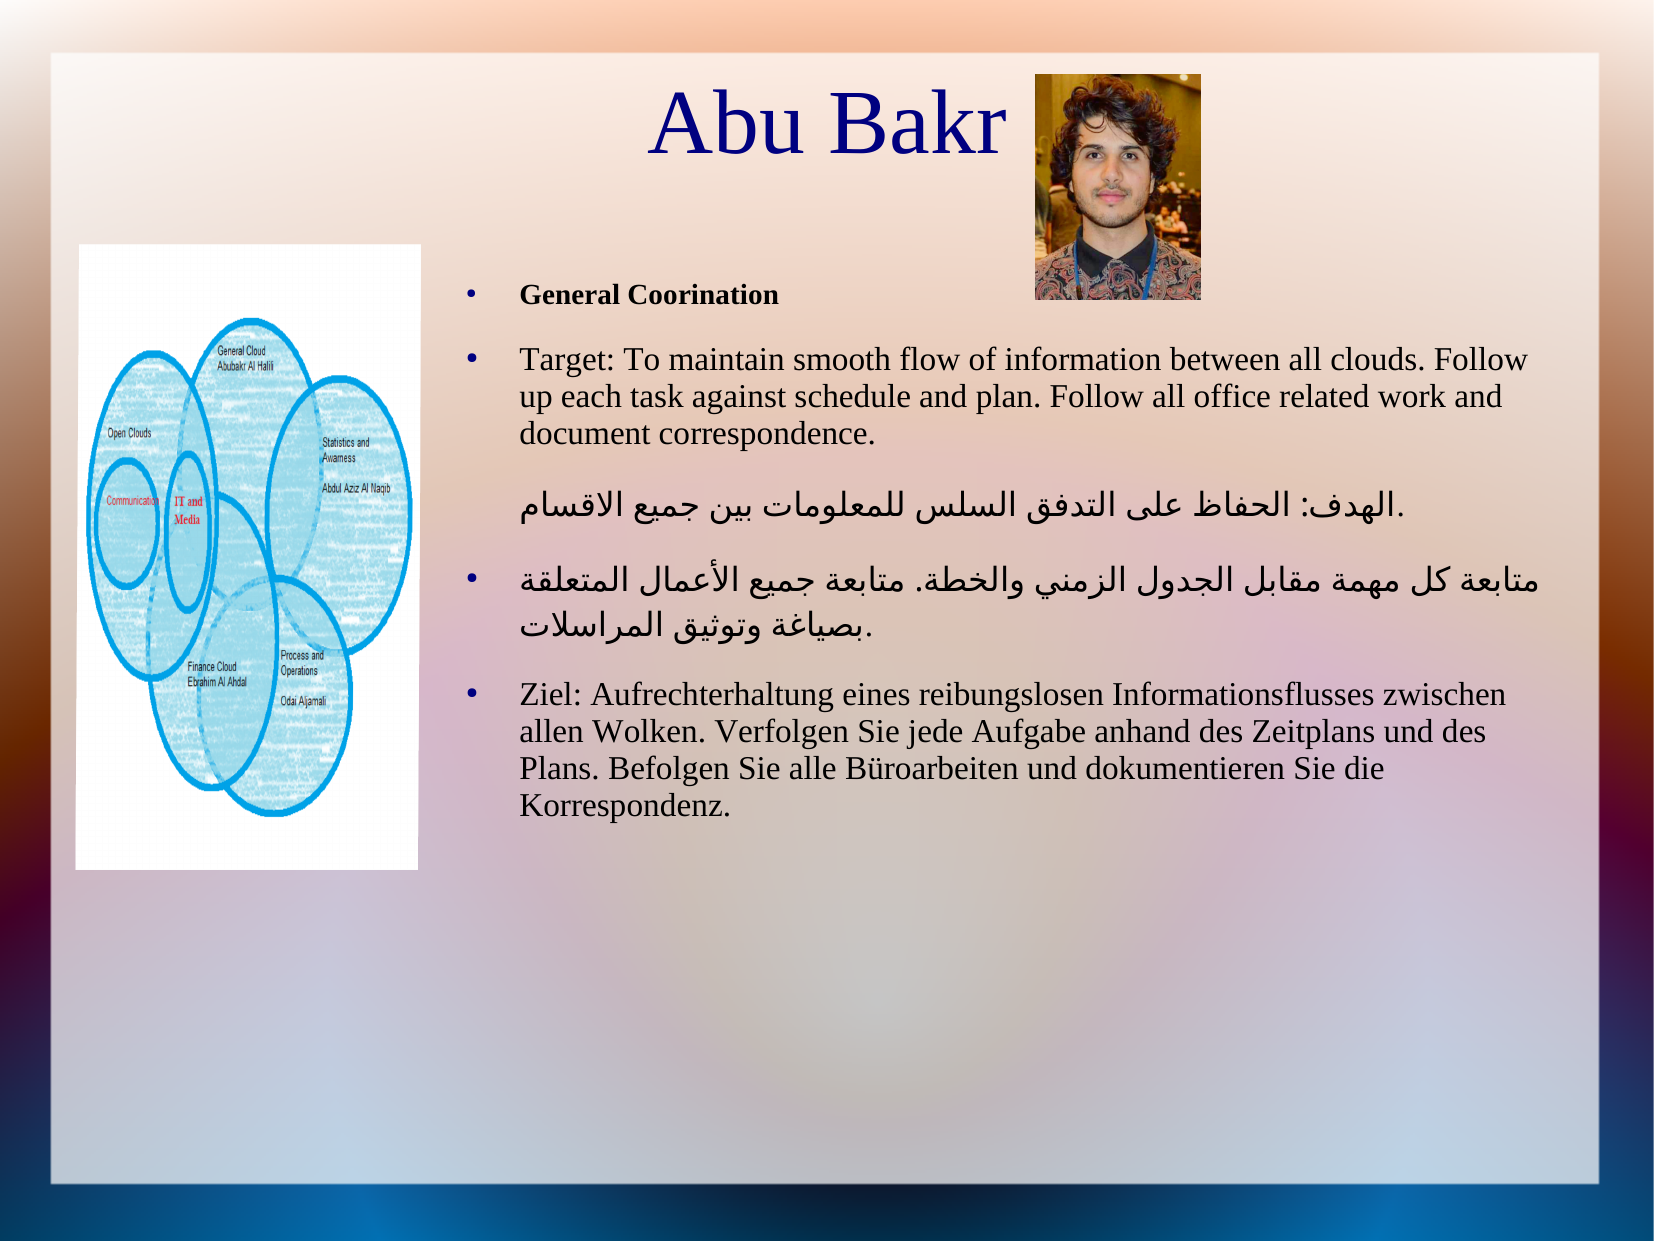

# Abu Bakr
General Coorination
Target: To maintain smooth flow of information between all clouds. Follow up each task against schedule and plan. Follow all office related work and document correspondence.
الهدف: الحفاظ على التدفق السلس للمعلومات بين جميع الاقسام.
متابعة كل مهمة مقابل الجدول الزمني والخطة. متابعة جميع الأعمال المتعلقة بصياغة وتوثيق المراسلات.
Ziel: Aufrechterhaltung eines reibungslosen Informationsflusses zwischen allen Wolken. Verfolgen Sie jede Aufgabe anhand des Zeitplans und des Plans. Befolgen Sie alle Büroarbeiten und dokumentieren Sie die Korrespondenz.